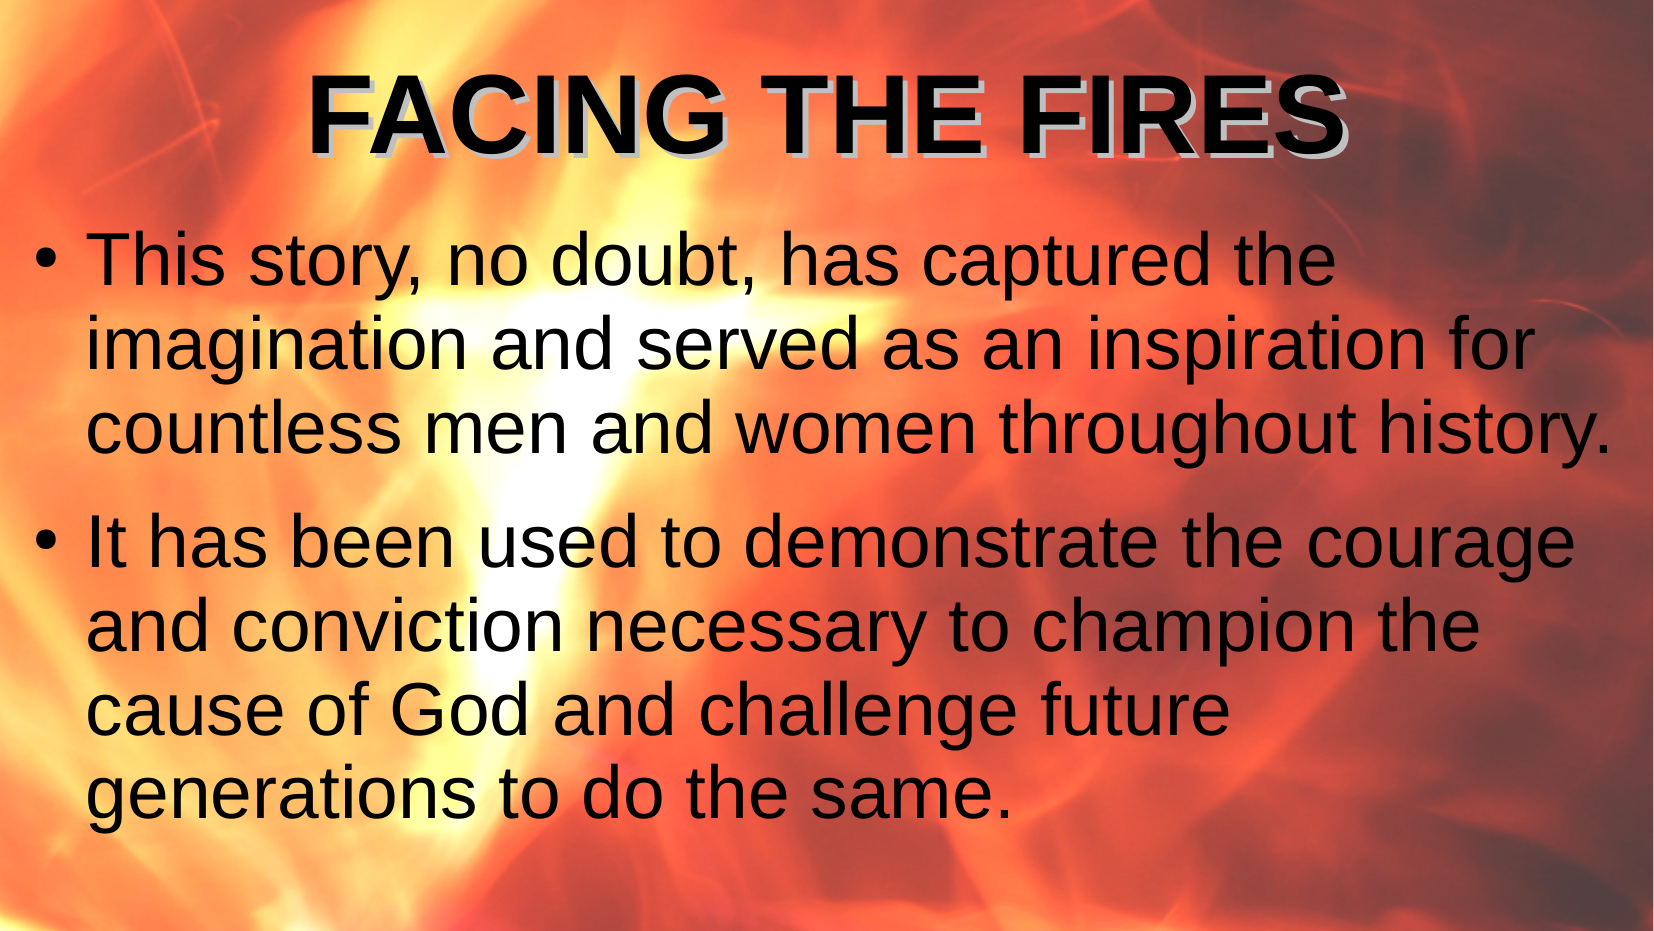

# FACING THE FIRES
This story, no doubt, has captured the imagination and served as an inspiration for countless men and women throughout history.
It has been used to demonstrate the courage and conviction necessary to champion the cause of God and challenge future generations to do the same.